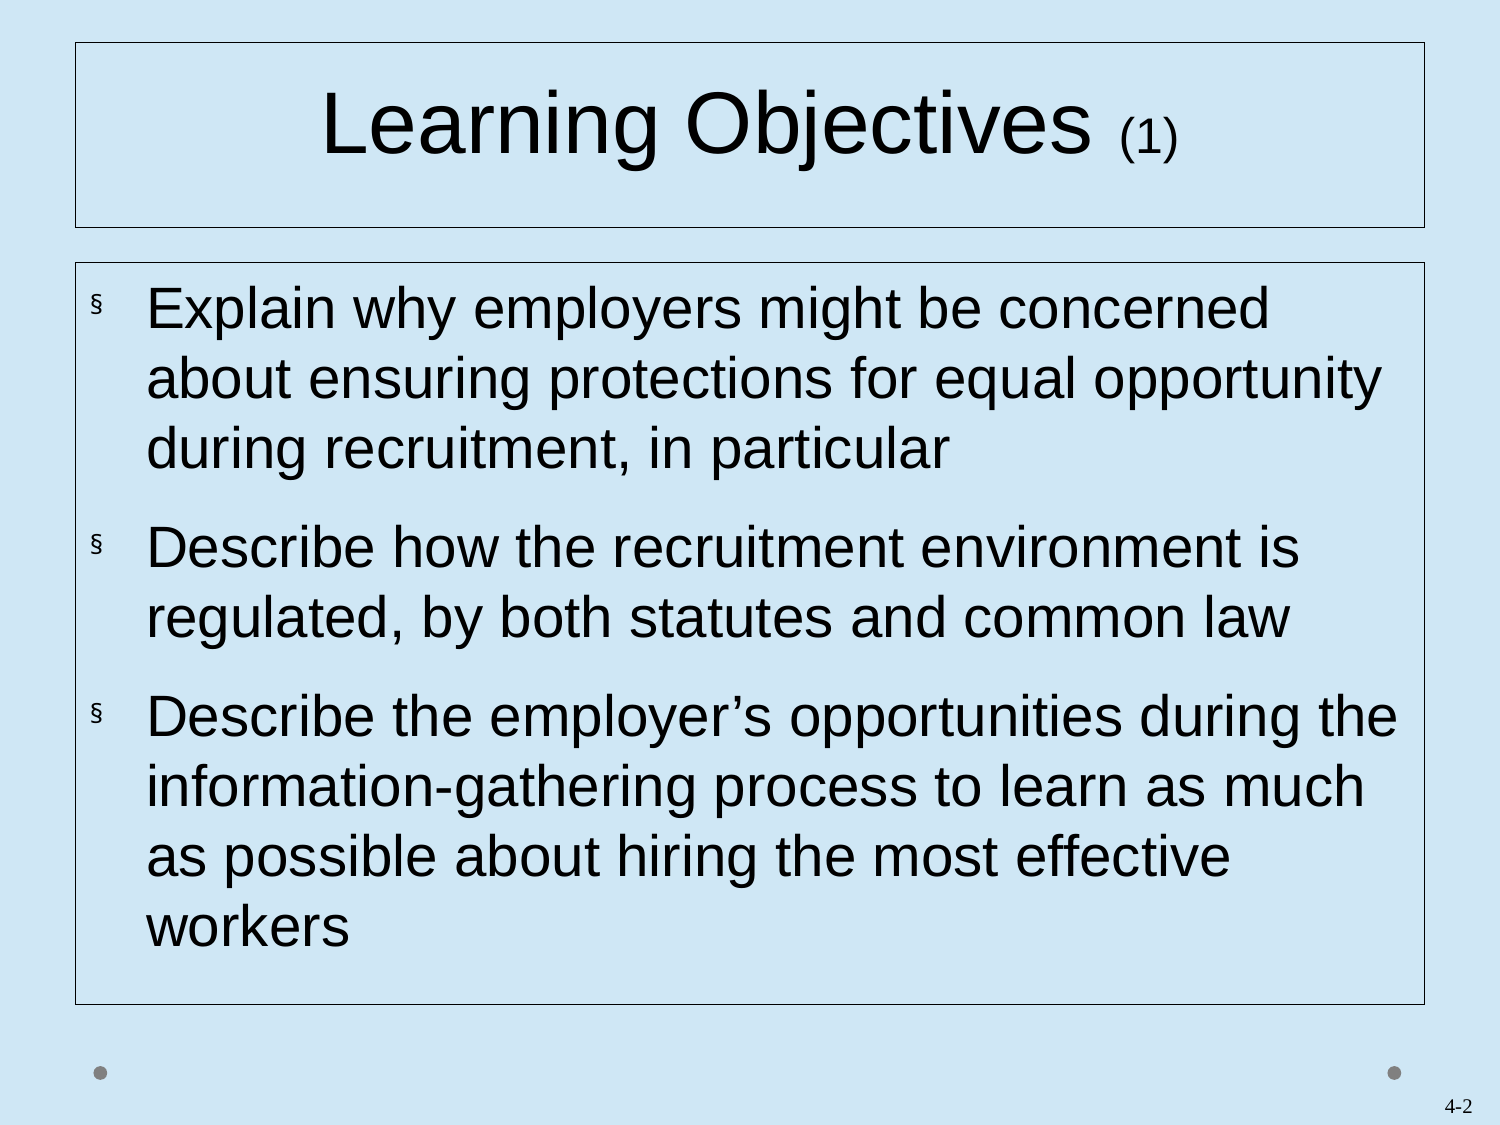

# Learning Objectives (1)
Explain why employers might be concerned about ensuring protections for equal opportunity during recruitment, in particular
Describe how the recruitment environment is regulated, by both statutes and common law
Describe the employer’s opportunities during the information-gathering process to learn as much as possible about hiring the most effective workers